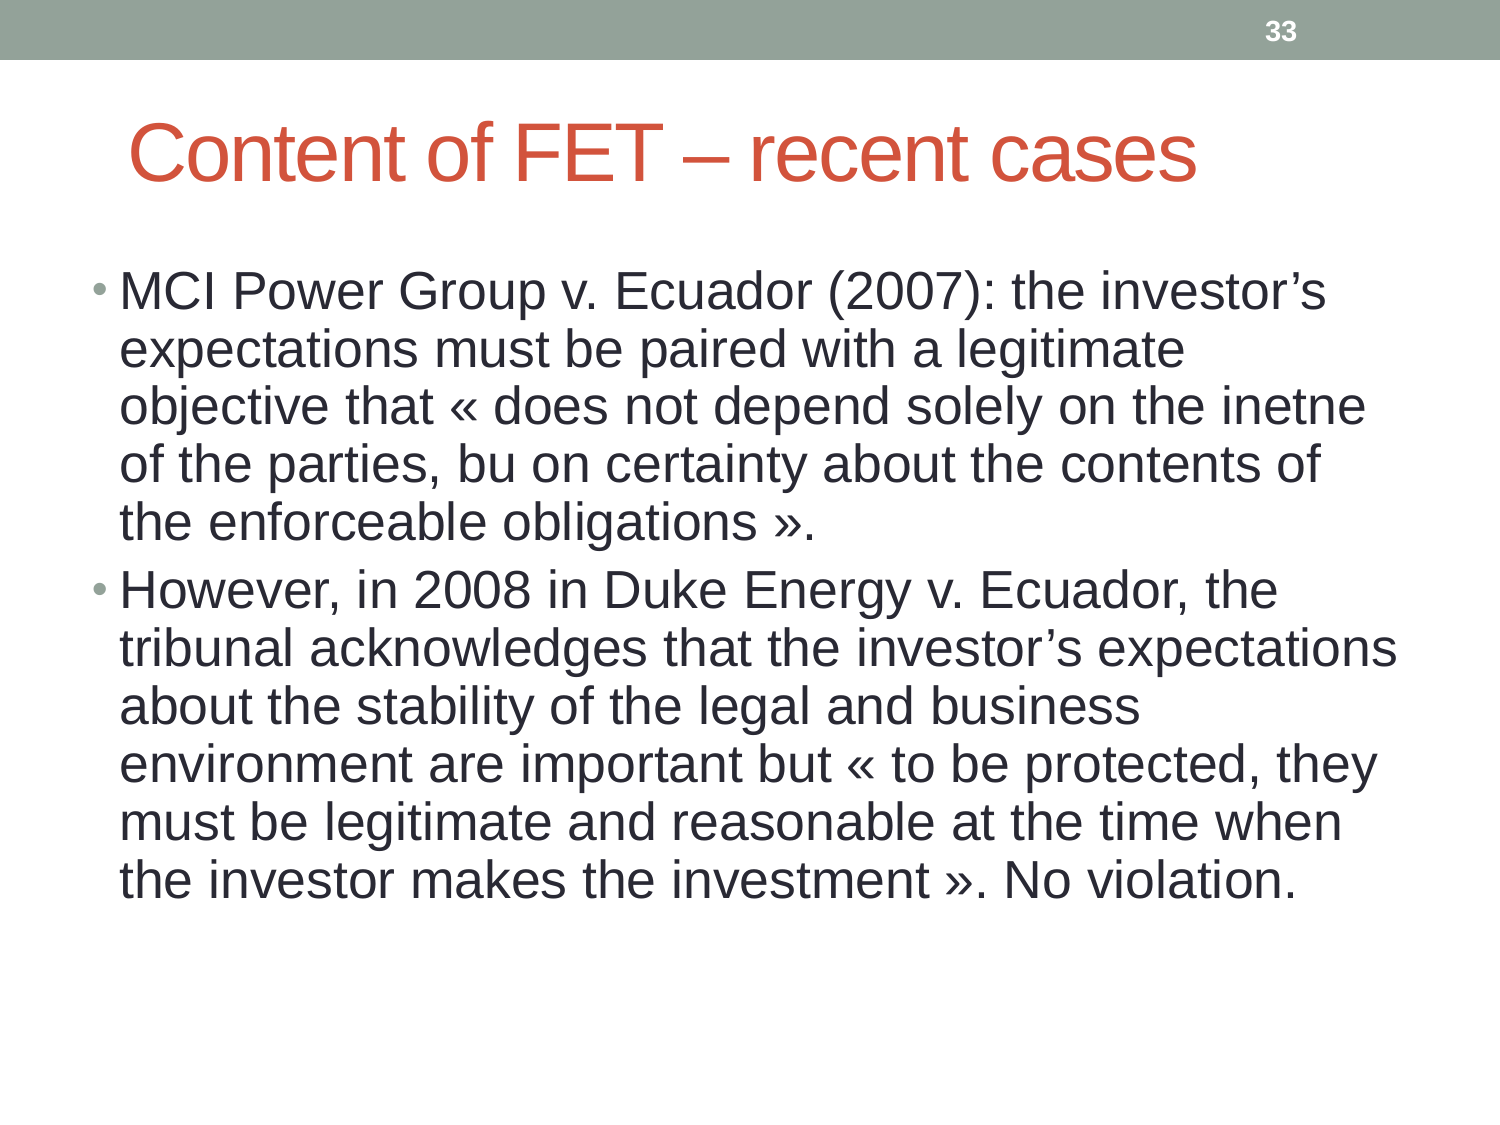

# Content of FET – recent cases
MCI Power Group v. Ecuador (2007): the investor’s expectations must be paired with a legitimate objective that « does not depend solely on the inetne of the parties, bu on certainty about the contents of the enforceable obligations ».
However, in 2008 in Duke Energy v. Ecuador, the tribunal acknowledges that the investor’s expectations about the stability of the legal and business environment are important but « to be protected, they must be legitimate and reasonable at the time when the investor makes the investment ». No violation.